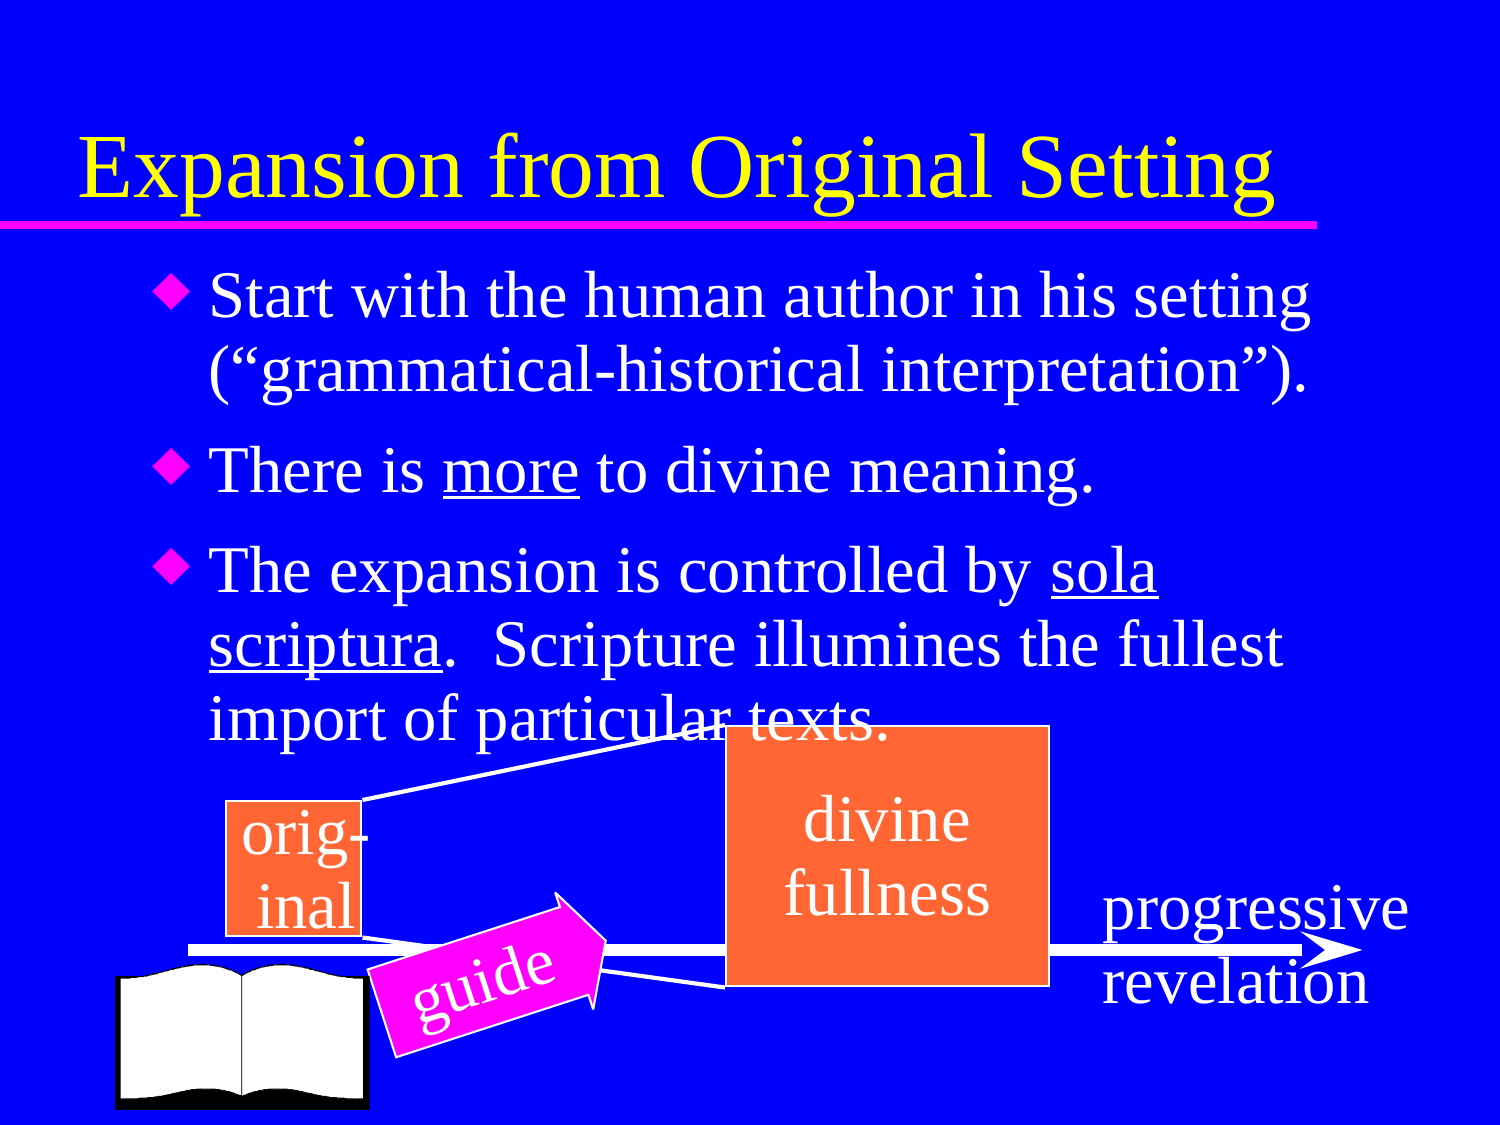

# Expansion from Original Setting
Start with the human author in his setting (“grammatical-historical interpretation”).
There is more to divine meaning.
The expansion is controlled by sola scriptura. Scripture illumines the fullest import of particular texts.
divine
fullness
orig-
inal
progressive revelation
guide